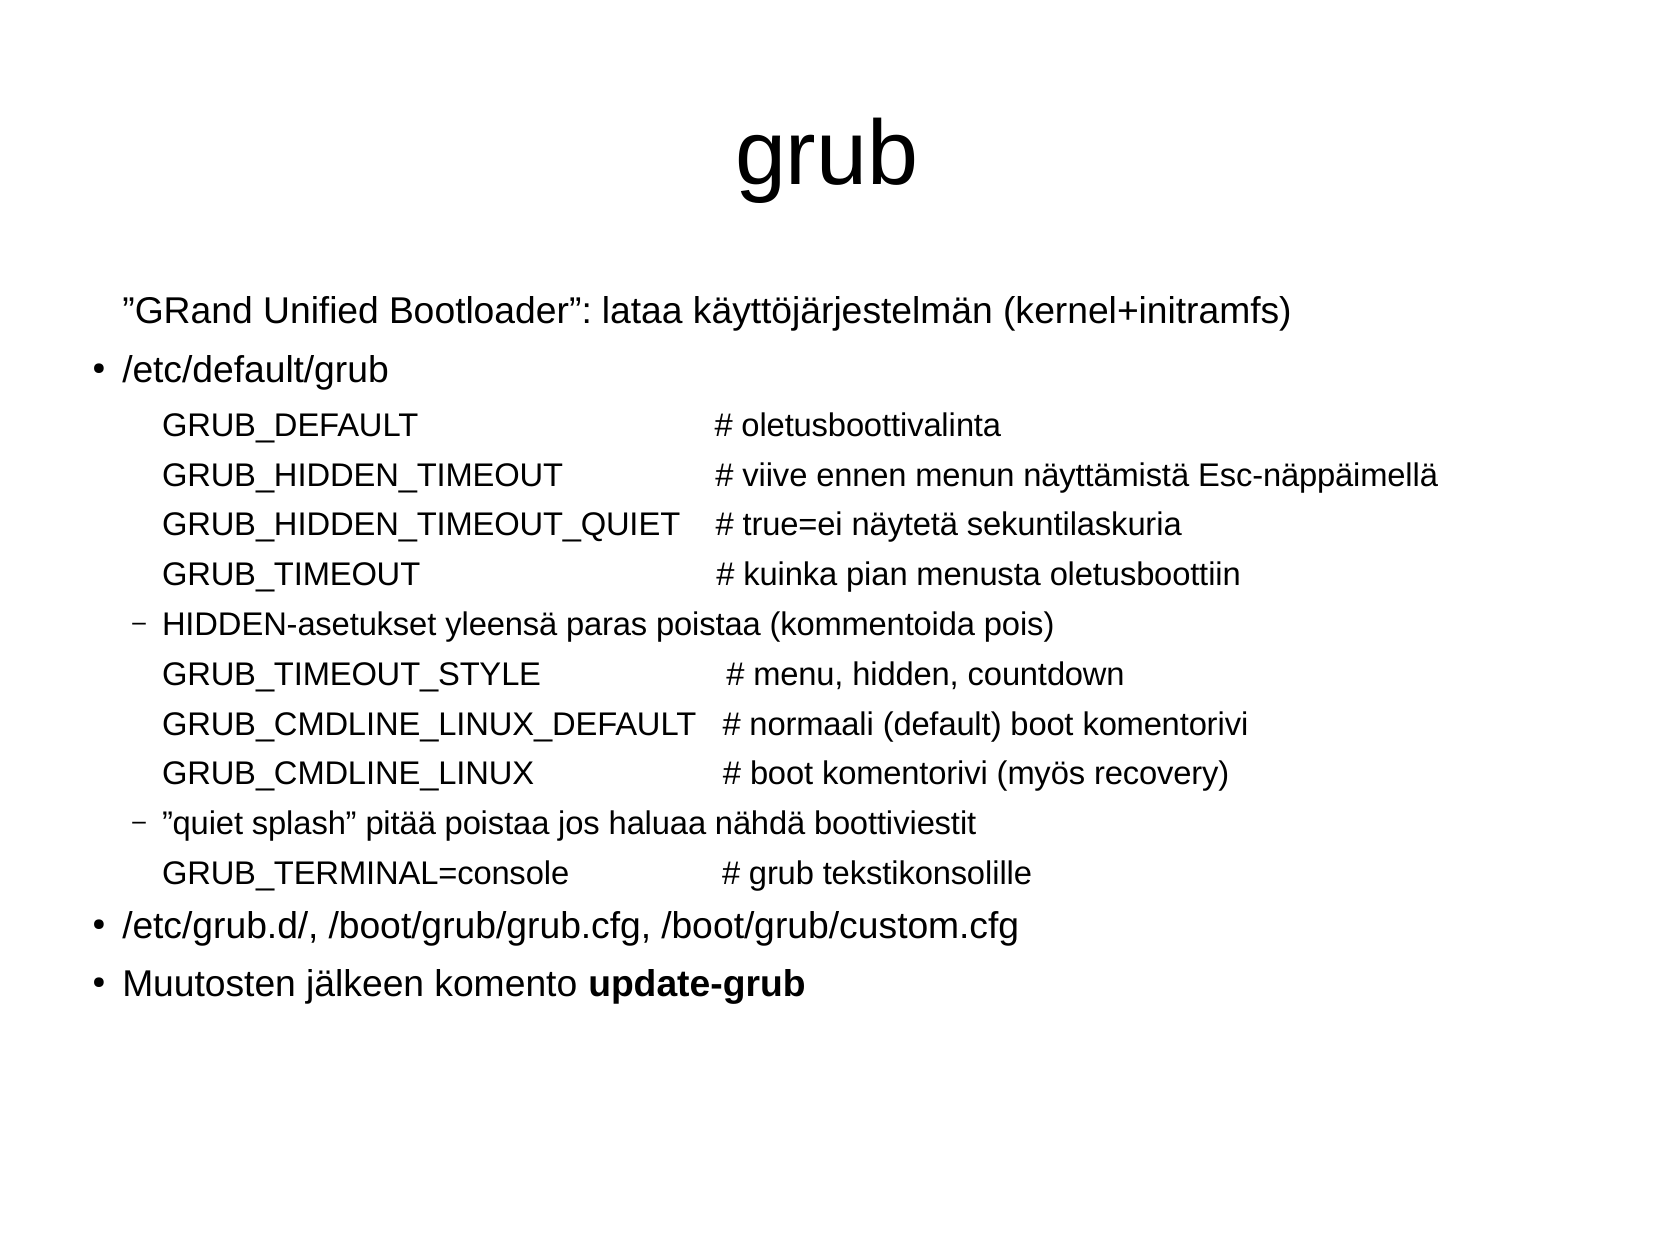

# grub
”GRand Unified Bootloader”: lataa käyttöjärjestelmän (kernel+initramfs)
/etc/default/grub
GRUB_DEFAULT # oletusboottivalinta
GRUB_HIDDEN_TIMEOUT # viive ennen menun näyttämistä Esc-näppäimellä
GRUB_HIDDEN_TIMEOUT_QUIET # true=ei näytetä sekuntilaskuria
GRUB_TIMEOUT # kuinka pian menusta oletusboottiin
HIDDEN-asetukset yleensä paras poistaa (kommentoida pois)
GRUB_TIMEOUT_STYLE				 # menu, hidden, countdown
GRUB_CMDLINE_LINUX_DEFAULT # normaali (default) boot komentorivi
GRUB_CMDLINE_LINUX # boot komentorivi (myös recovery)
”quiet splash” pitää poistaa jos haluaa nähdä boottiviestit
GRUB_TERMINAL=console # grub tekstikonsolille
/etc/grub.d/, /boot/grub/grub.cfg, /boot/grub/custom.cfg
Muutosten jälkeen komento update-grub